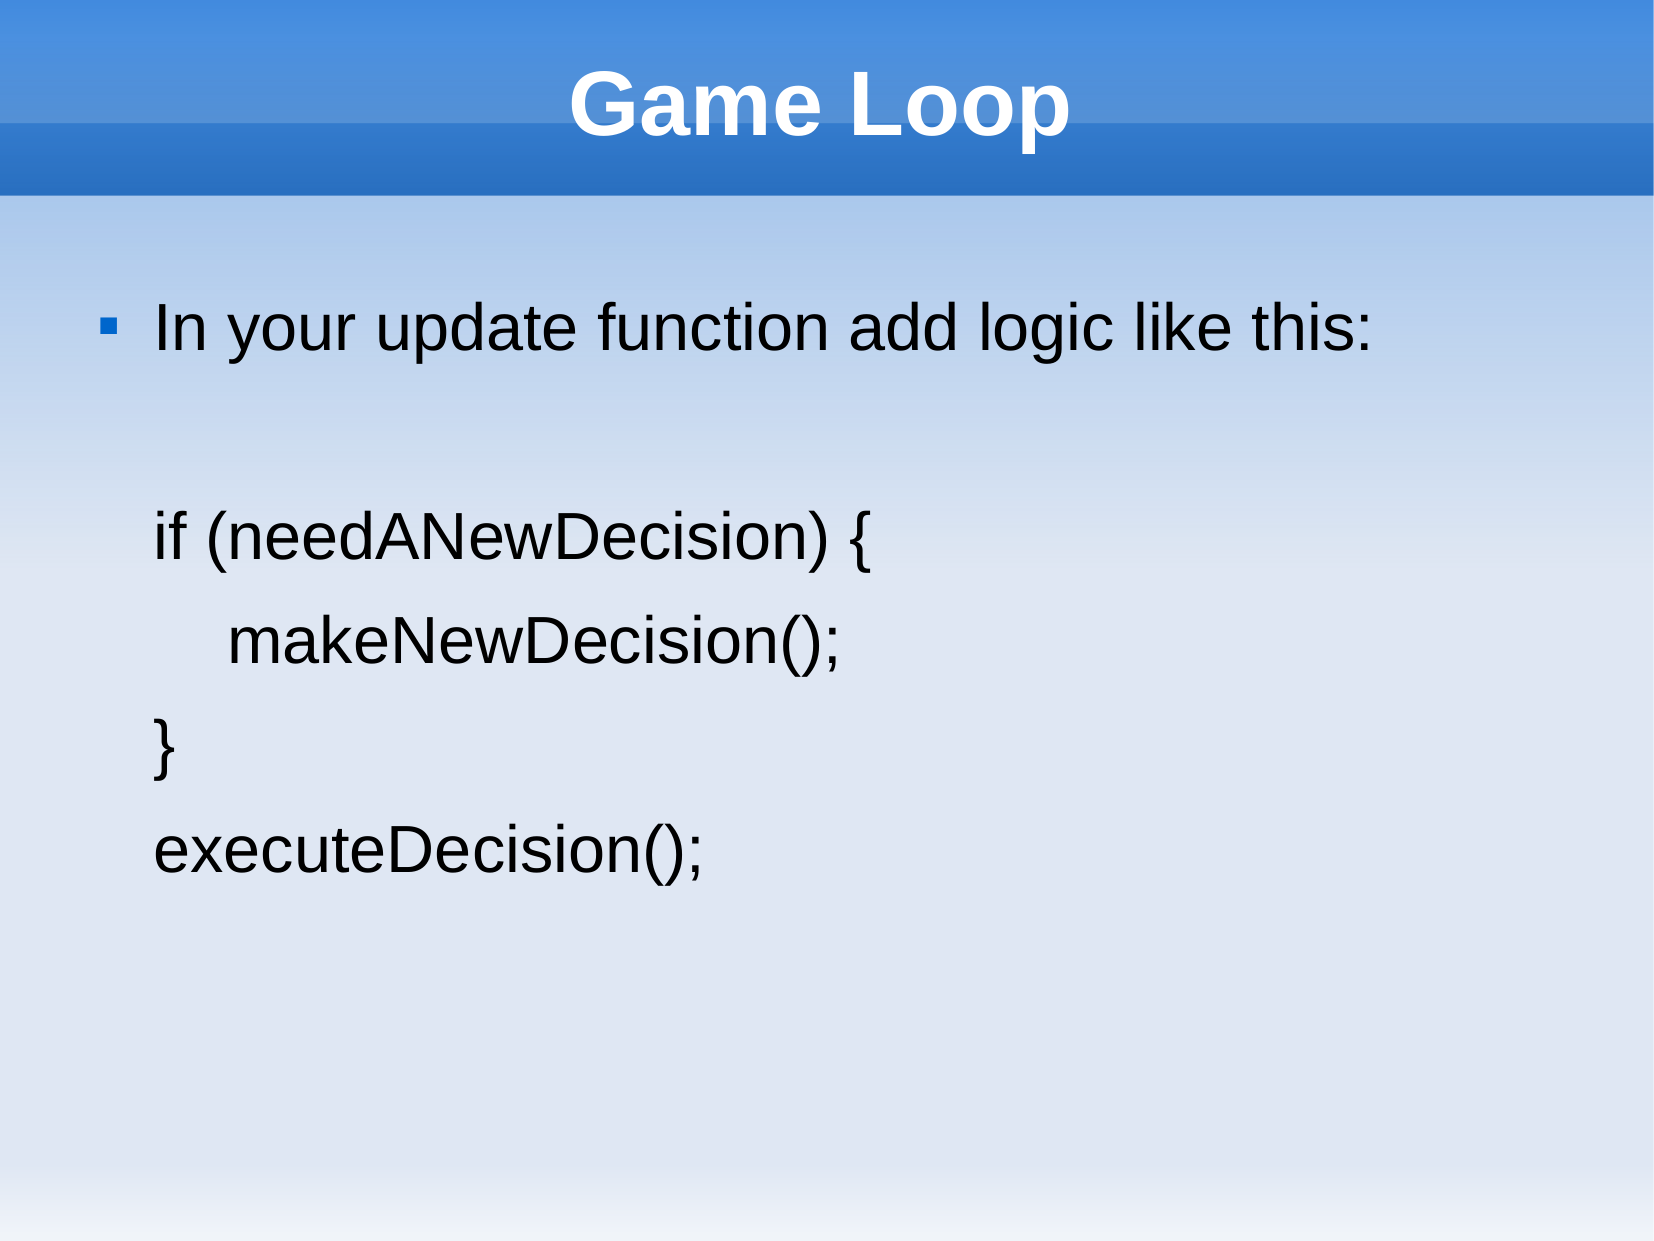

# Game Loop
In your update function add logic like this:
if (needANewDecision) {
 makeNewDecision();
}
executeDecision();